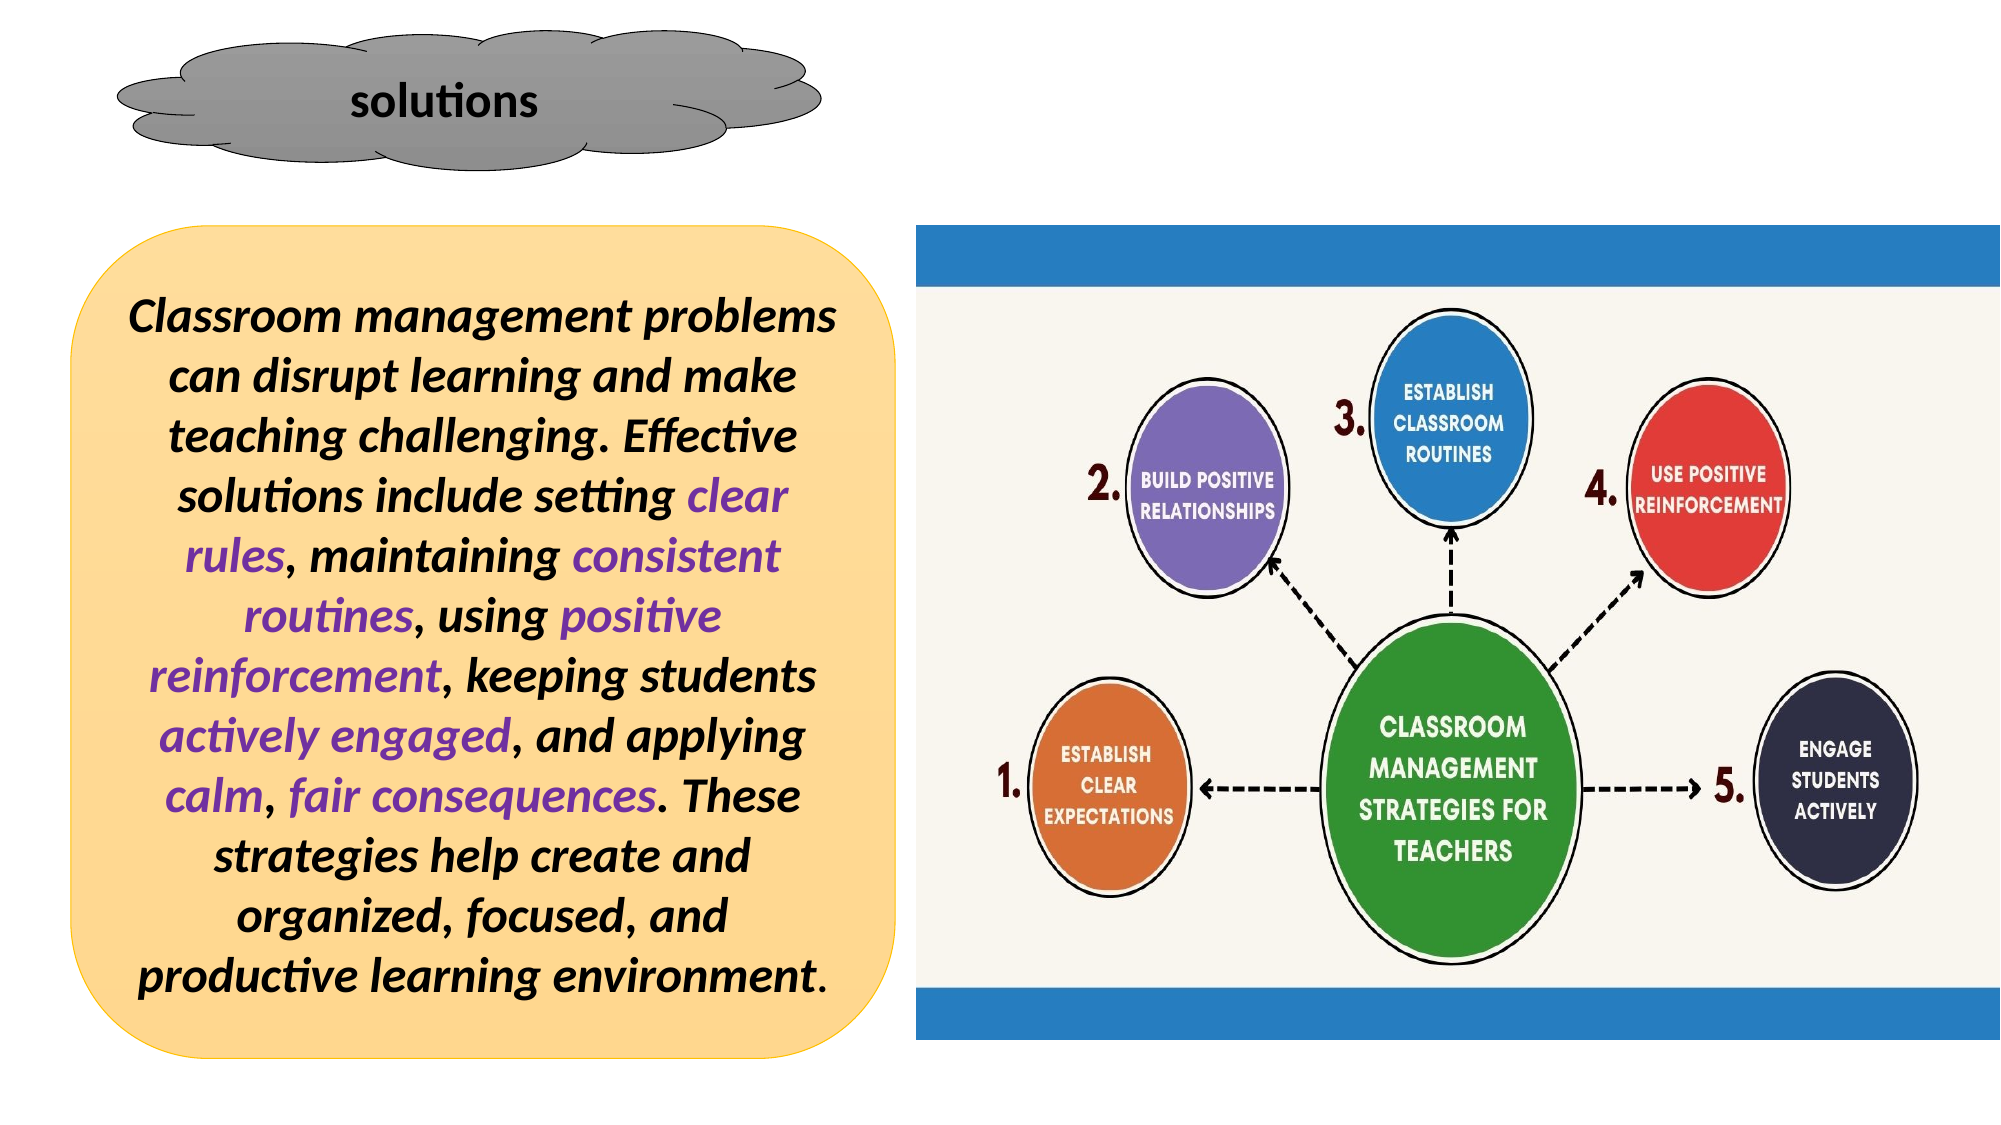

solutions
Classroom management problems can disrupt learning and make teaching challenging. Effective solutions include setting clear rules, maintaining consistent routines, using positive reinforcement, keeping students actively engaged, and applying calm, fair consequences. These strategies help create and organized, focused, and productive learning environment.